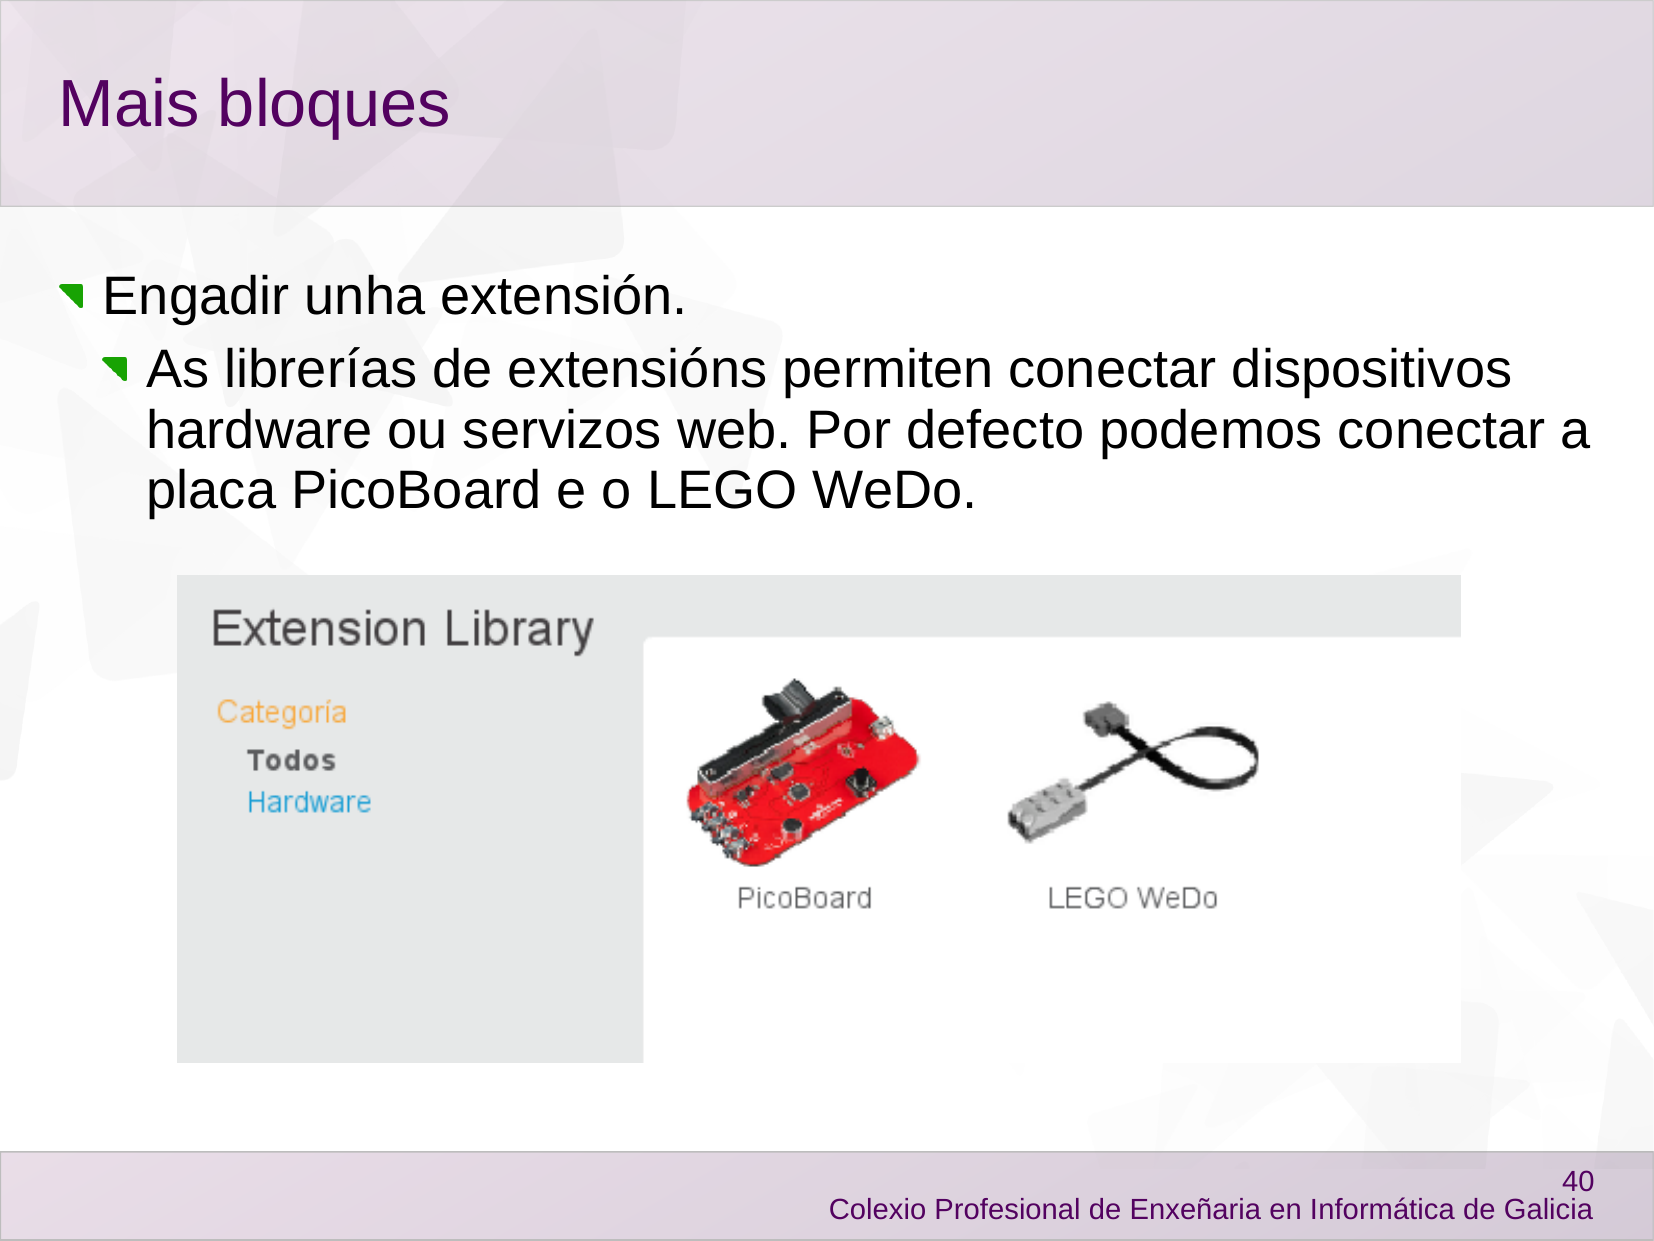

# Mais bloques
Engadir unha extensión.
As librerías de extensións permiten conectar dispositivos hardware ou servizos web. Por defecto podemos conectar a placa PicoBoard e o LEGO WeDo.
40
Colexio Profesional de Enxeñaria en Informática de Galicia